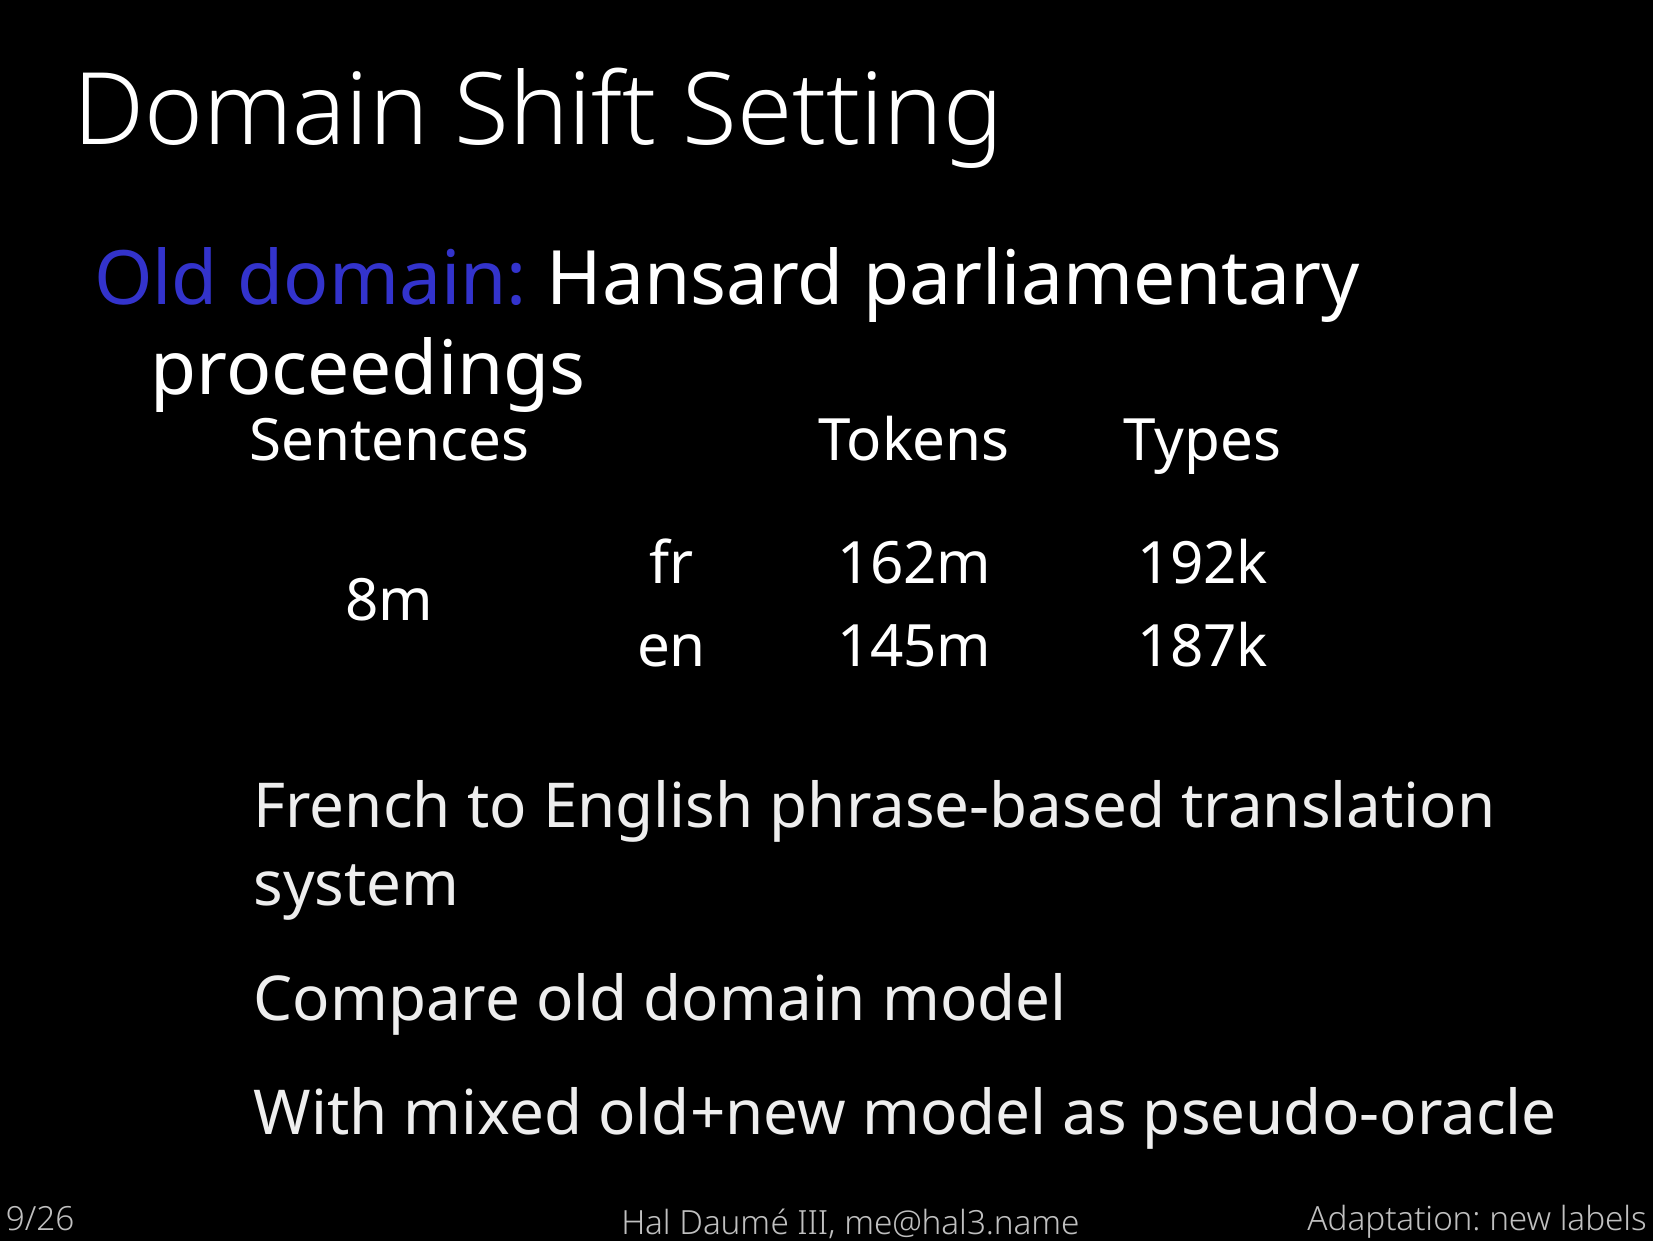

# Domain Shift Setting
Old domain: Hansard parliamentary proceedings
| Sentences | | Tokens | Types |
| --- | --- | --- | --- |
| 8m | fr | 162m | 192k |
| | en | 145m | 187k |
French to English phrase-based translation system
Compare old domain model
With mixed old+new model as pseudo-oracle